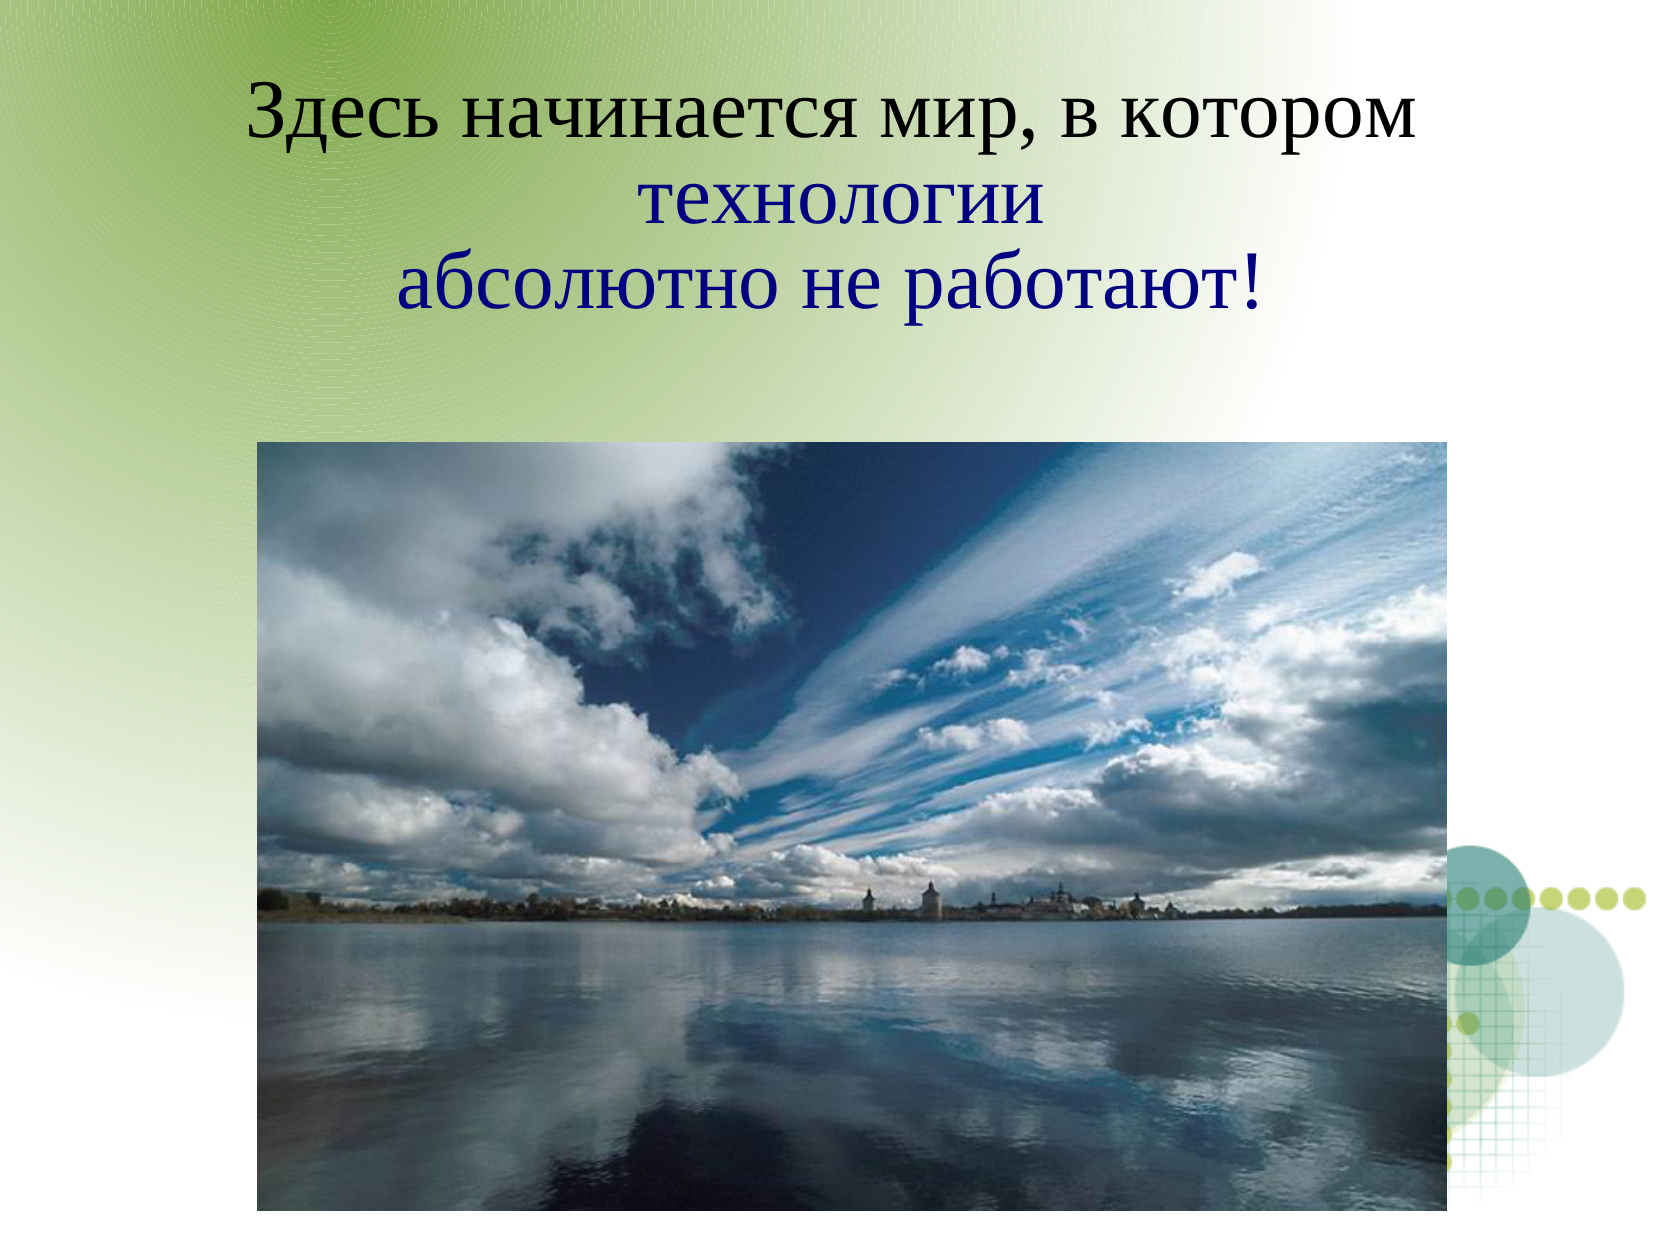

Здесь начинается мир, в котором
 технологии
абсолютно не работают!